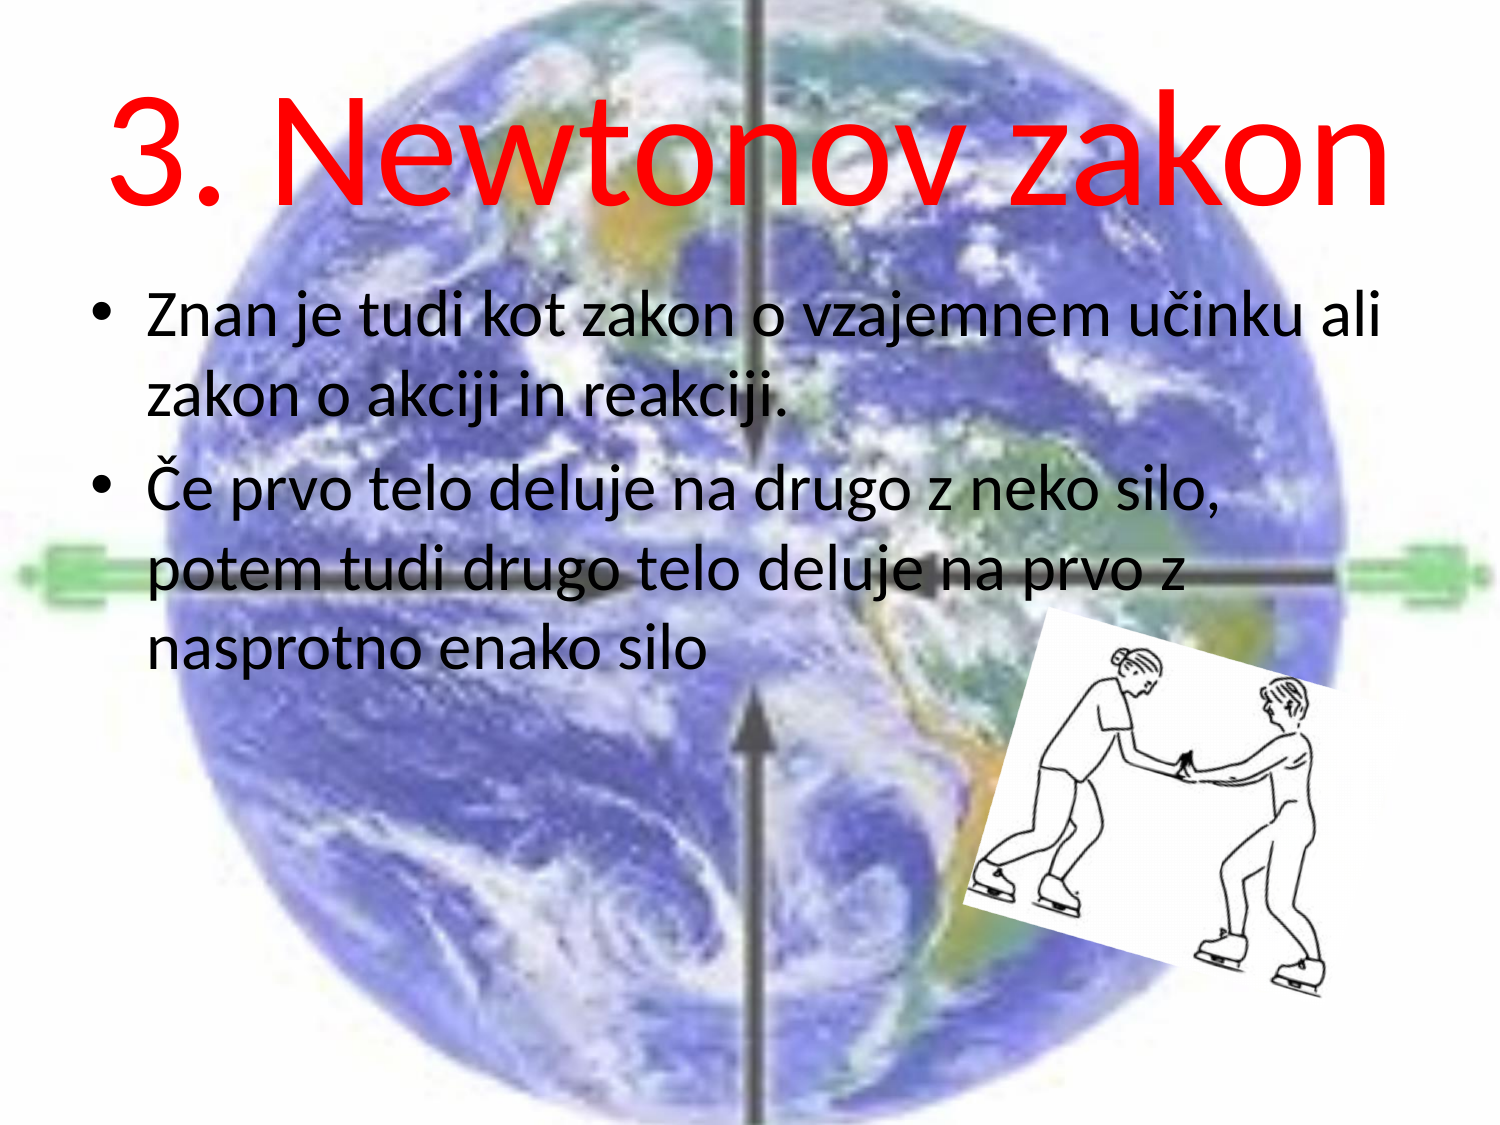

# 3. Newtonov zakon
Znan je tudi kot zakon o vzajemnem učinku ali zakon o akciji in reakciji.
Če prvo telo deluje na drugo z neko silo, potem tudi drugo telo deluje na prvo z nasprotno enako silo